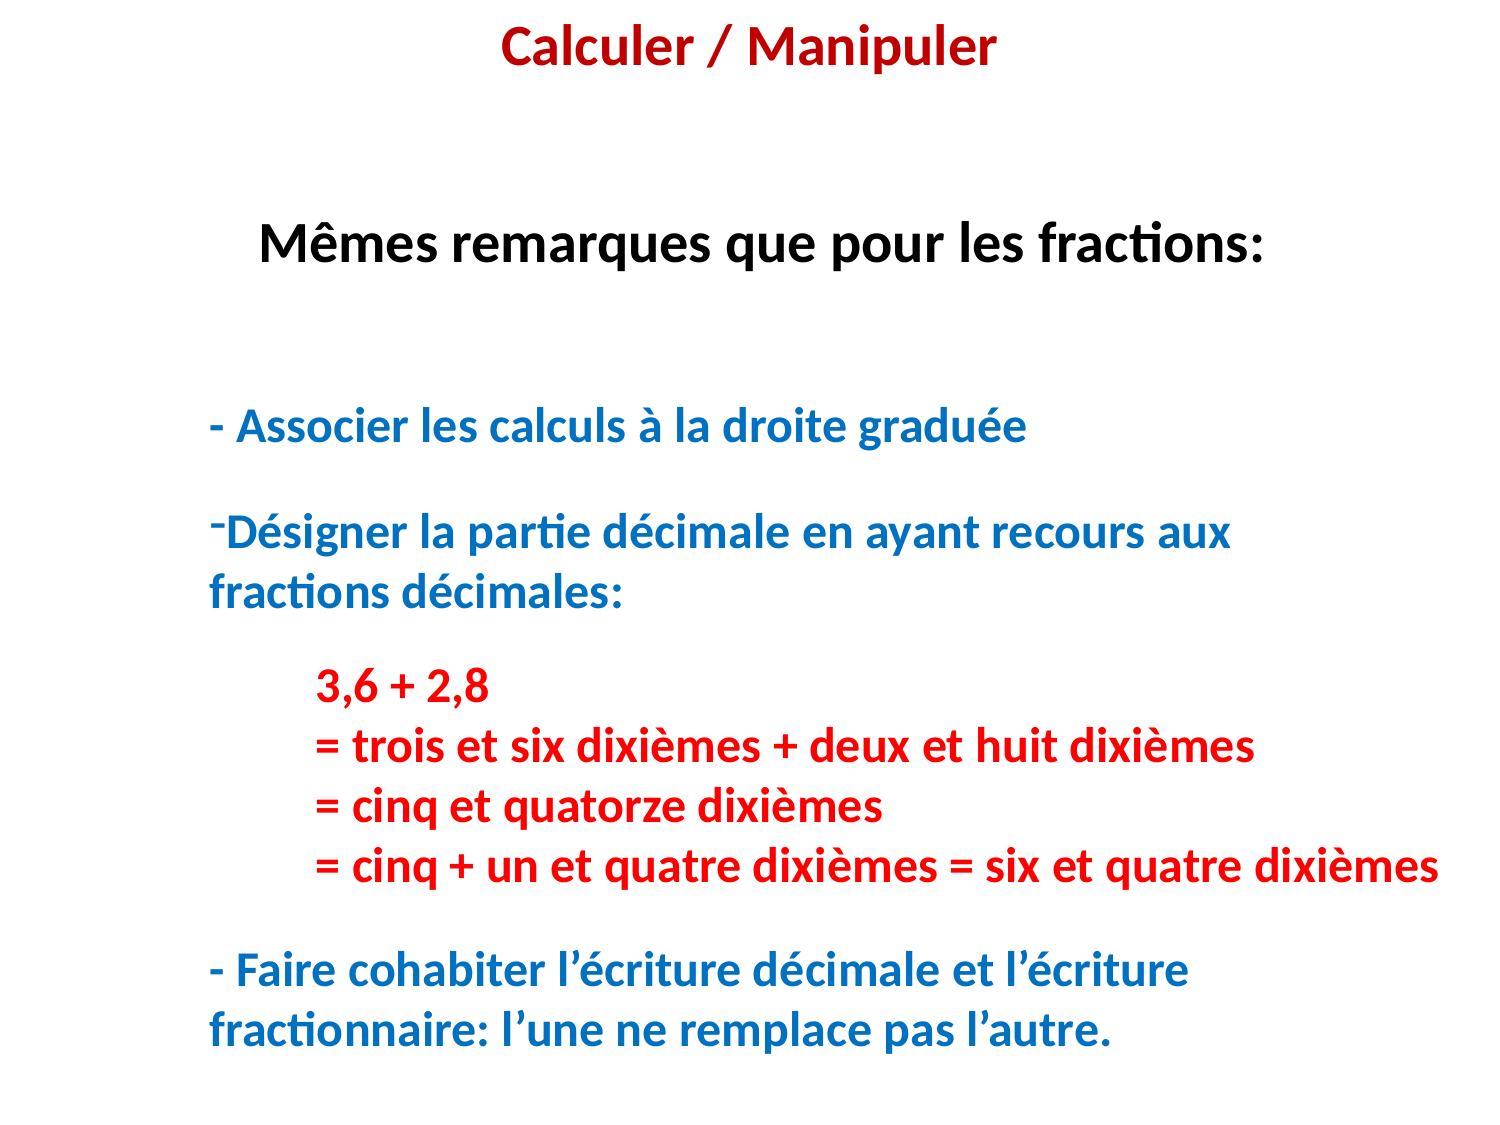

Calculer / Manipuler
Mêmes remarques que pour les fractions:
- Associer les calculs à la droite graduée
Désigner la partie décimale en ayant recours aux fractions décimales:
3,6 + 2,8
= trois et six dixièmes + deux et huit dixièmes
= cinq et quatorze dixièmes
= cinq + un et quatre dixièmes = six et quatre dixièmes
- Faire cohabiter l’écriture décimale et l’écriture fractionnaire: l’une ne remplace pas l’autre.